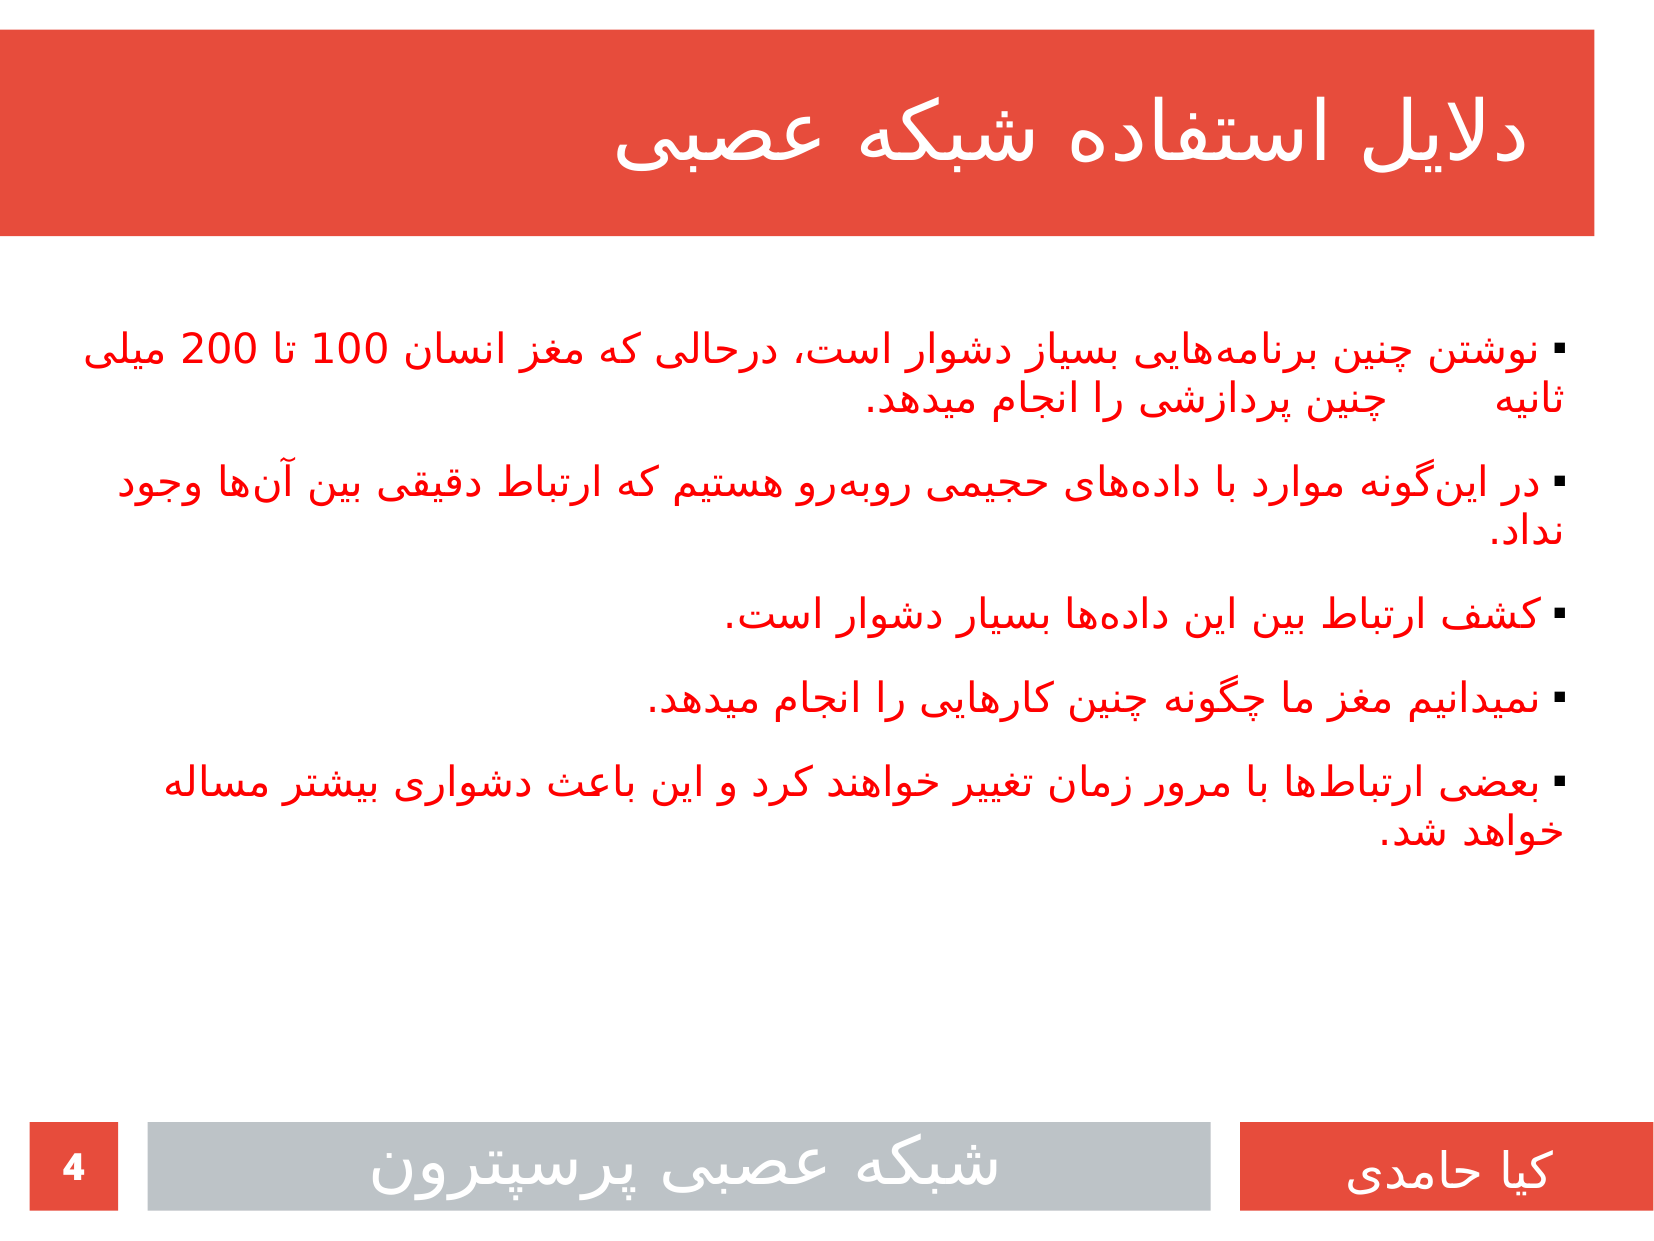

دلایل استفاده شبکه عصبی
# نوشتن چنین برنامه‌هایی بسیاز دشوار است، درحالی که مغز انسان 100 تا 200 میلی ثانیه 		 چنین پردازشی را انجام میدهد.
 در این‌گونه موارد با داده‌های حجیمی روبه‌رو هستیم که ارتباط دقیقی بین آن‌ها وجود نداد.
 کشف ارتباط بین این داده‌ها بسیار دشوار است.
 نمیدانیم مغز ما چگونه چنین کارهایی را انجام میدهد.
 بعضی ارتباط‌ها با مرور زمان تغییر خواهند کرد و این باعث دشواری بیشتر مساله خواهد شد.
4
 شبکه عصبی پرسپترون
کیا حامدی